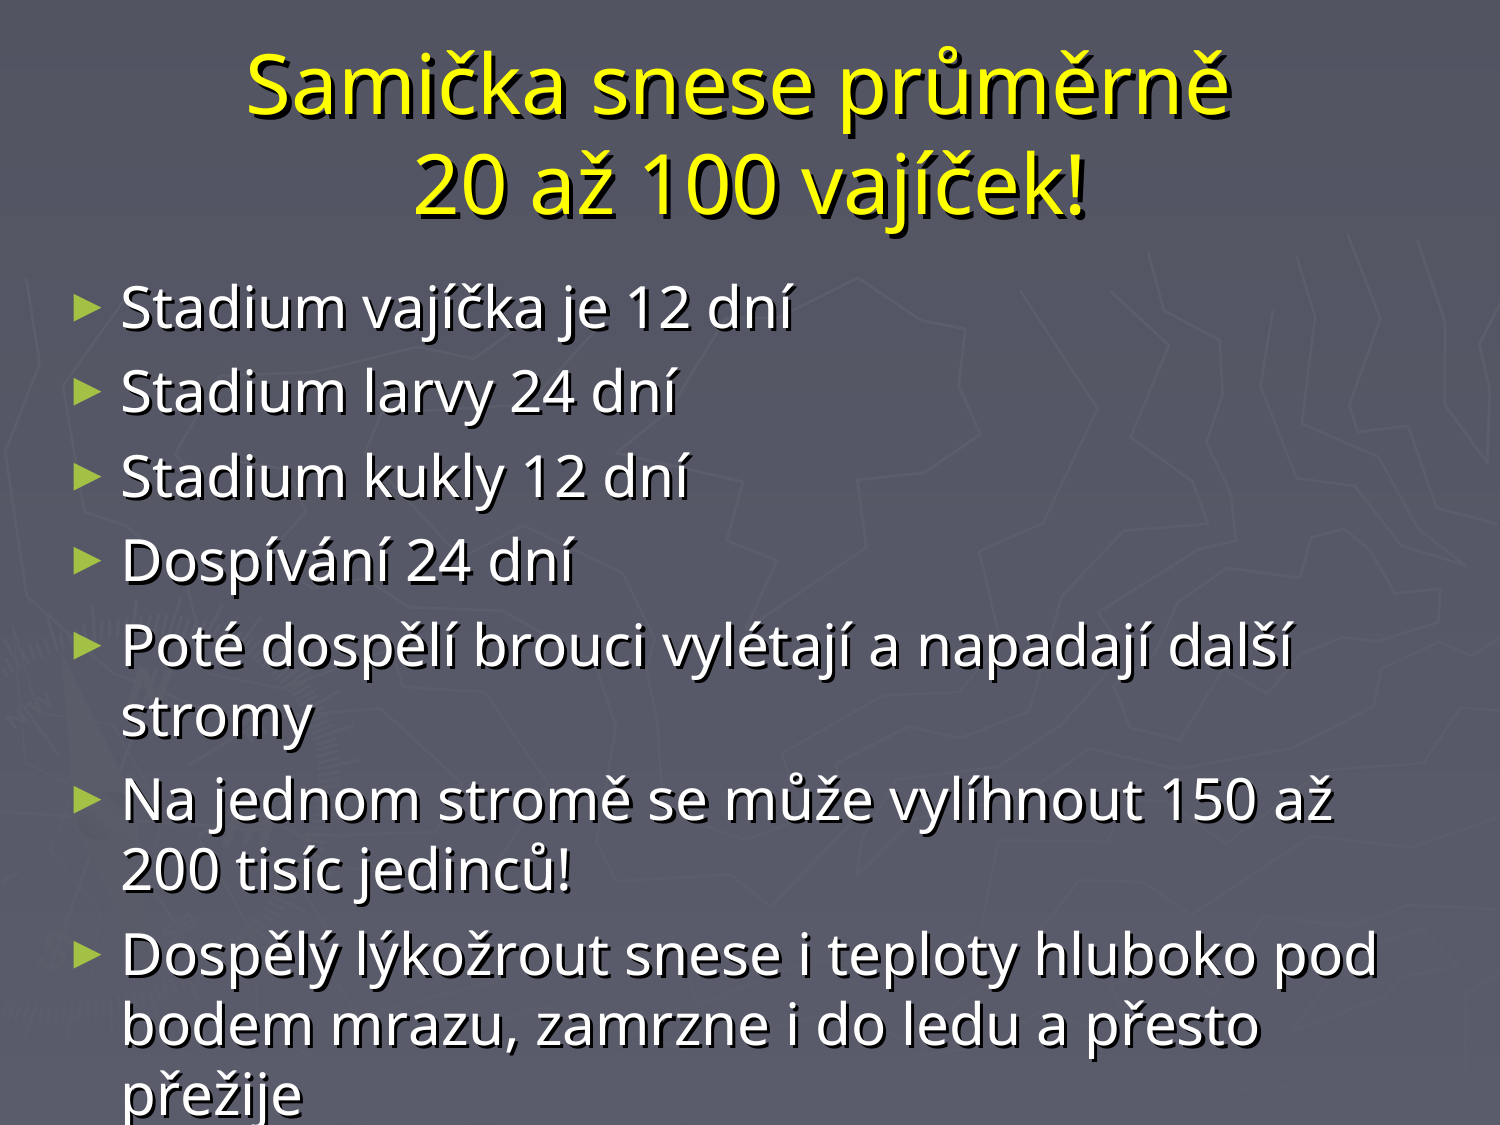

# Samička snese průměrně 20 až 100 vajíček!
Stadium vajíčka je 12 dní
Stadium larvy 24 dní
Stadium kukly 12 dní
Dospívání 24 dní
Poté dospělí brouci vylétají a napadají další stromy
Na jednom stromě se může vylíhnout 150 až 200 tisíc jedinců!
Dospělý lýkožrout snese i teploty hluboko pod bodem mrazu, zamrzne i do ledu a přesto přežije